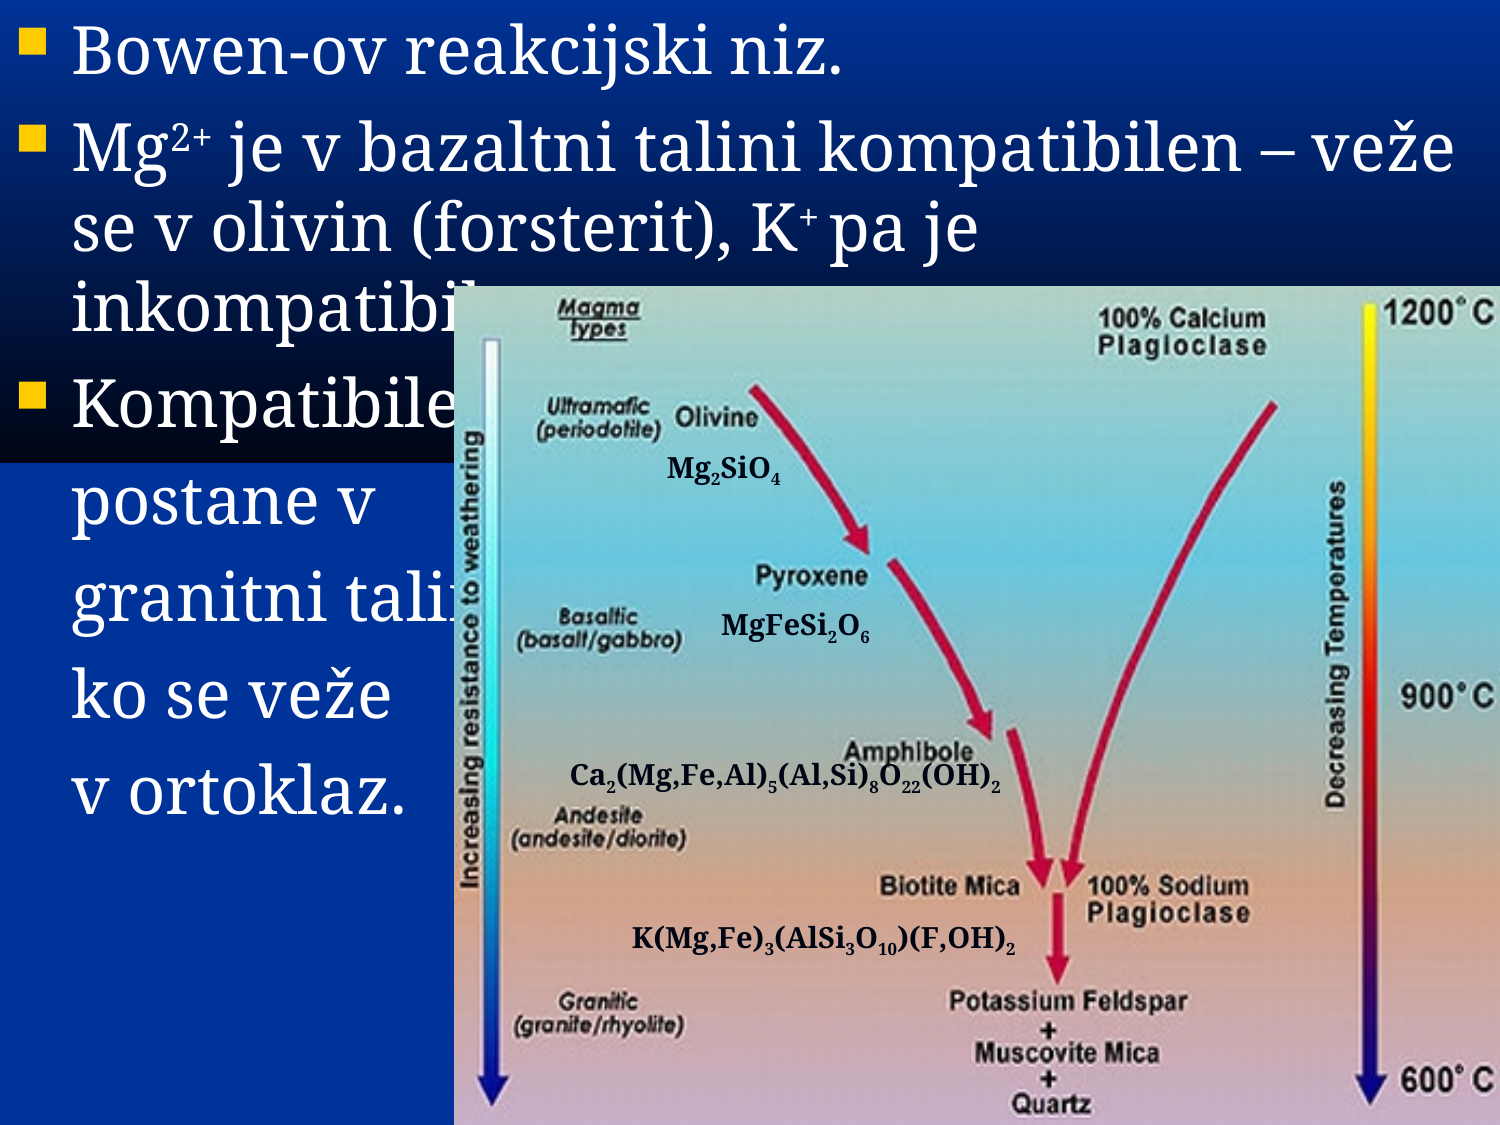

# Bowen-ov reakcijski niz.
Mg2+ je v bazaltni talini kompatibilen – veže se v olivin (forsterit), K+ pa je inkompatibilen
Kompatibilen
	postane v
	granitni talini,
	ko se veže
	v ortoklaz.
Mg2SiO4
MgFeSi2O6
Ca2(Mg,Fe,Al)5(Al,Si)8O22(OH)2
K(Mg,Fe)3(AlSi3O10)(F,OH)2